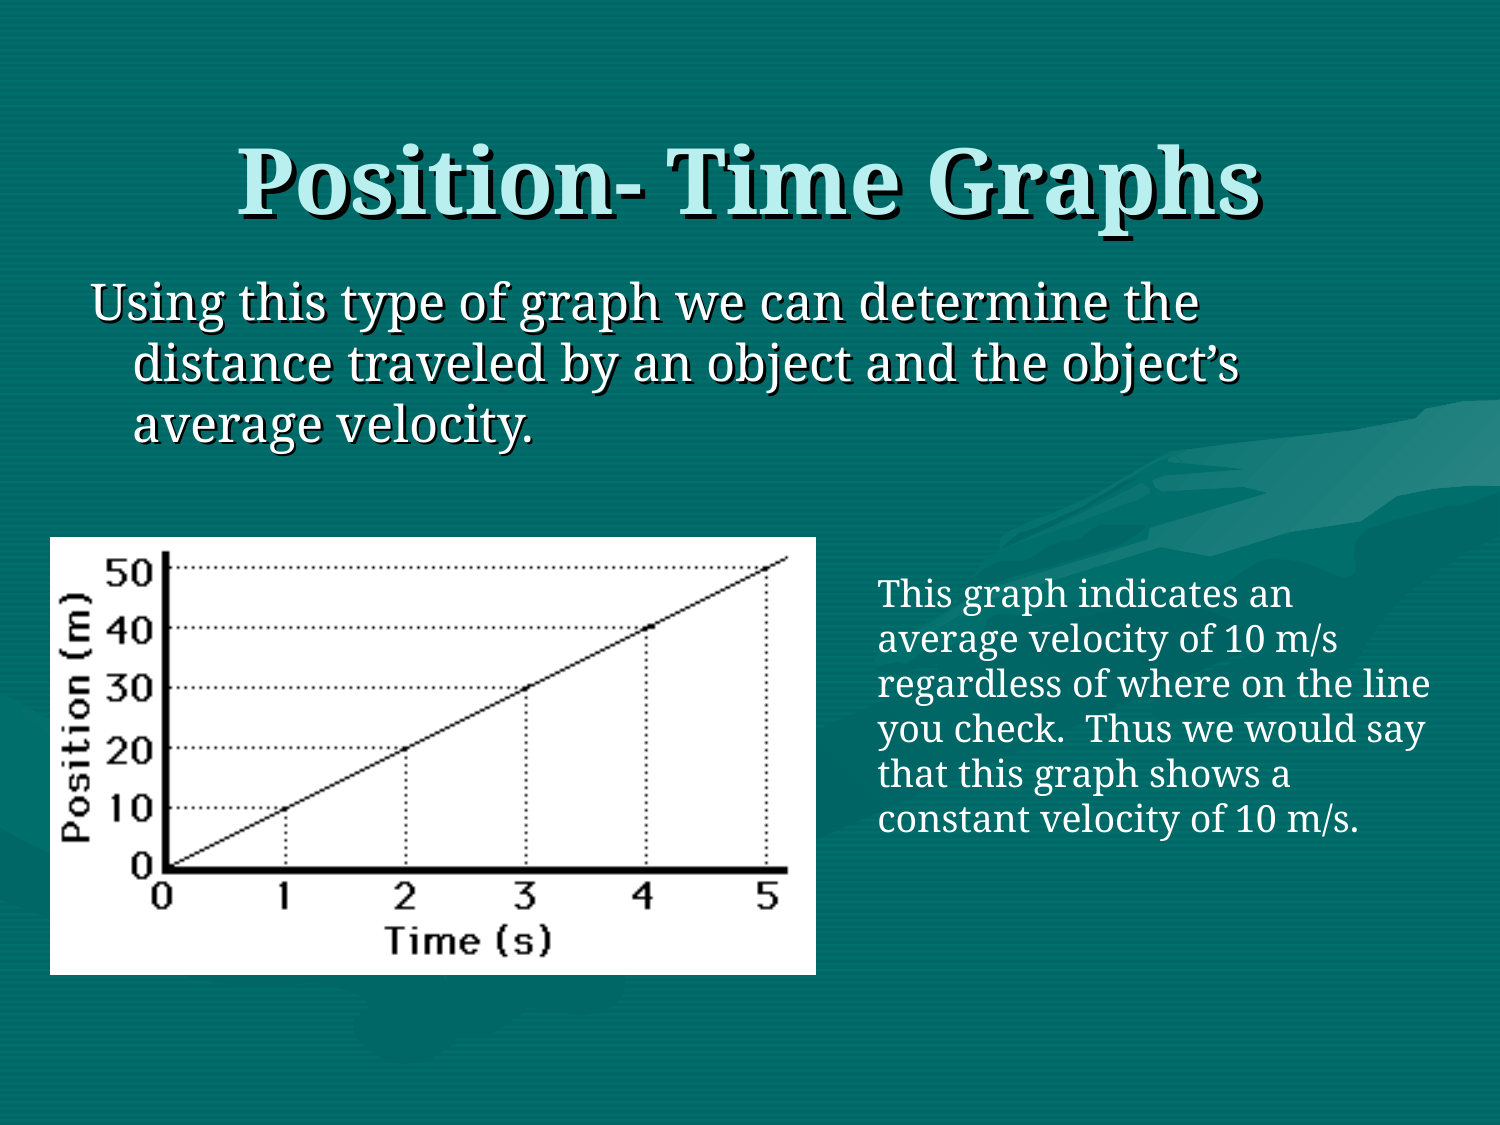

# Position- Time Graphs
Using this type of graph we can determine the distance traveled by an object and the object’s average velocity.
This graph indicates an average velocity of 10 m/s regardless of where on the line you check. Thus we would say that this graph shows a constant velocity of 10 m/s.